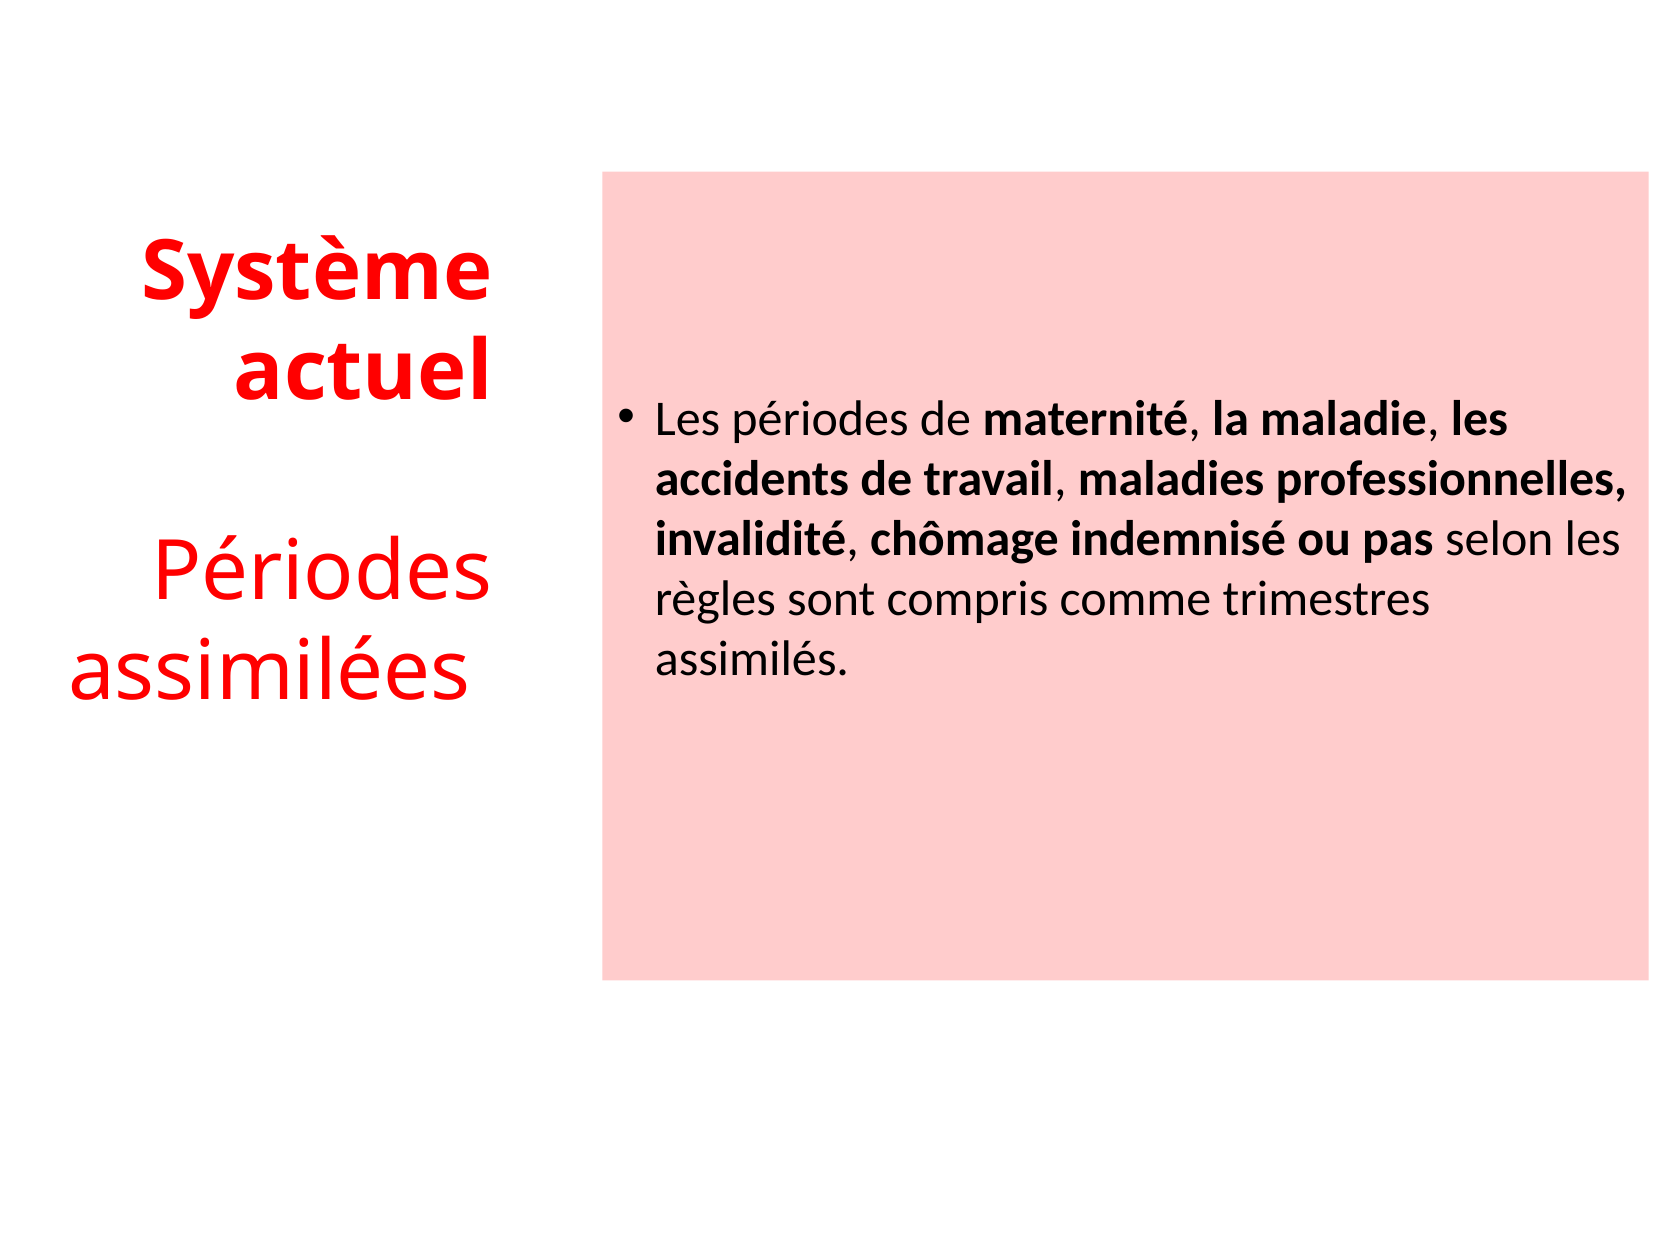

# Système actuel Périodes assimilées
Les périodes de maternité, la maladie, les accidents de travail, maladies professionnelles, invalidité, chômage indemnisé ou pas selon les règles sont compris comme trimestres assimilés.